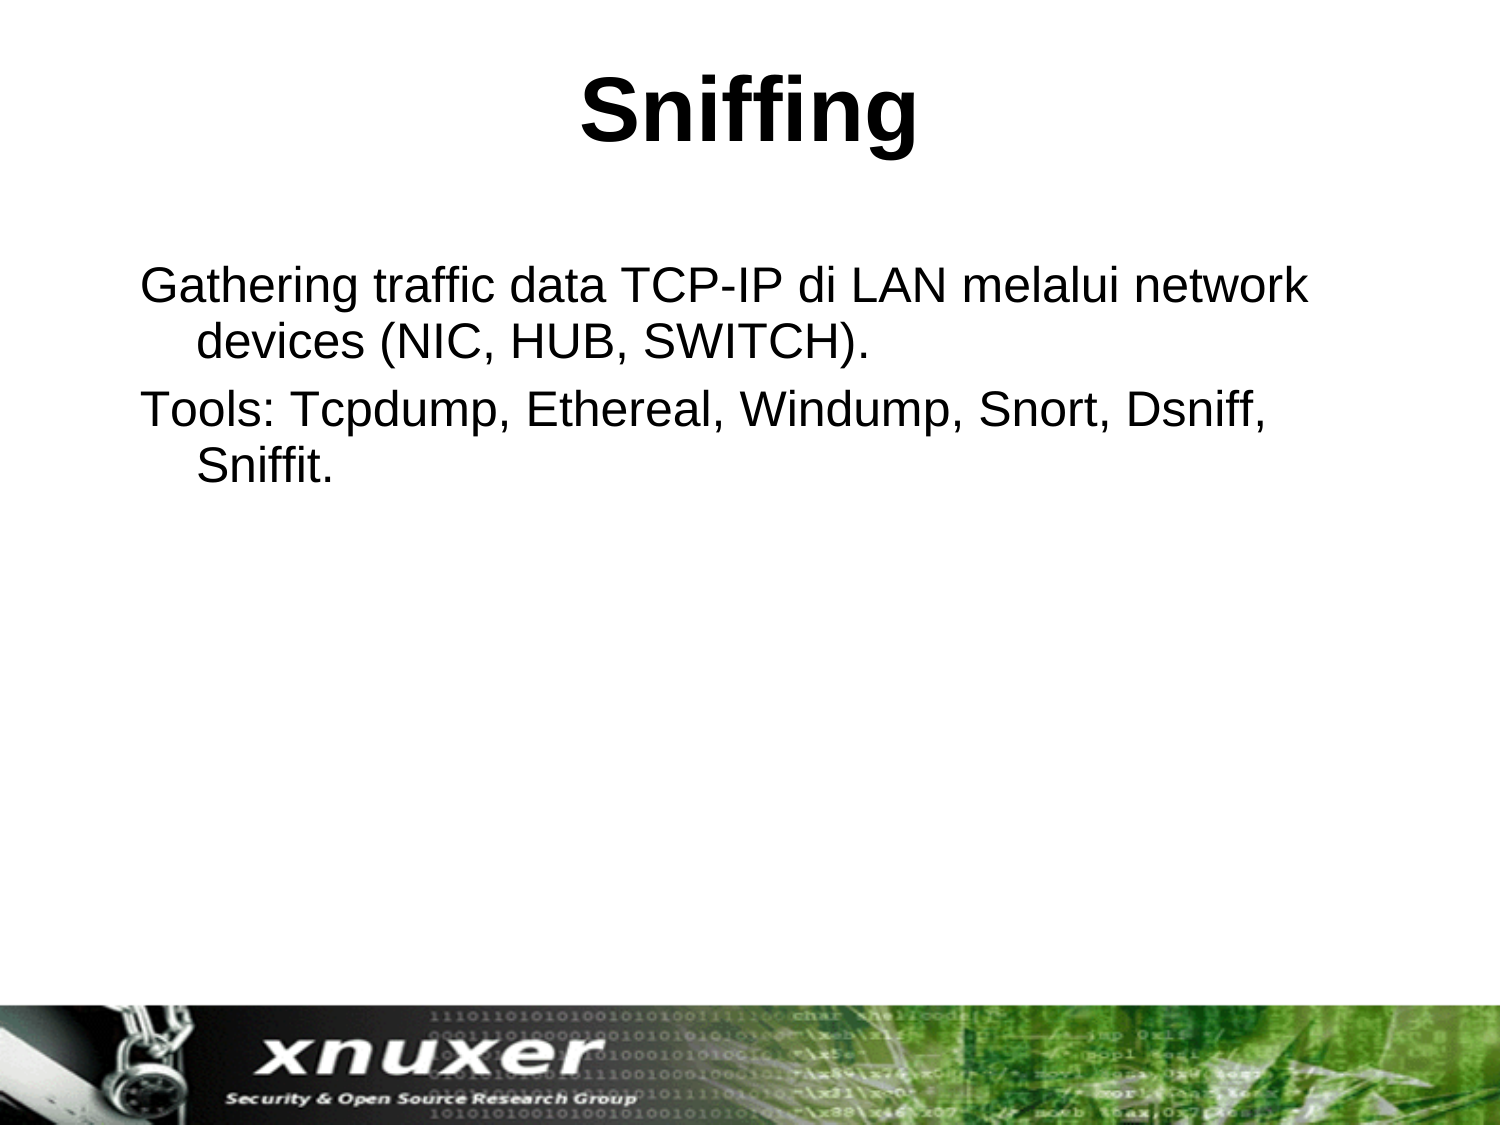

# Sniffing
Gathering traffic data TCP-IP di LAN melalui network devices (NIC, HUB, SWITCH).
Tools: Tcpdump, Ethereal, Windump, Snort, Dsniff, Sniffit.